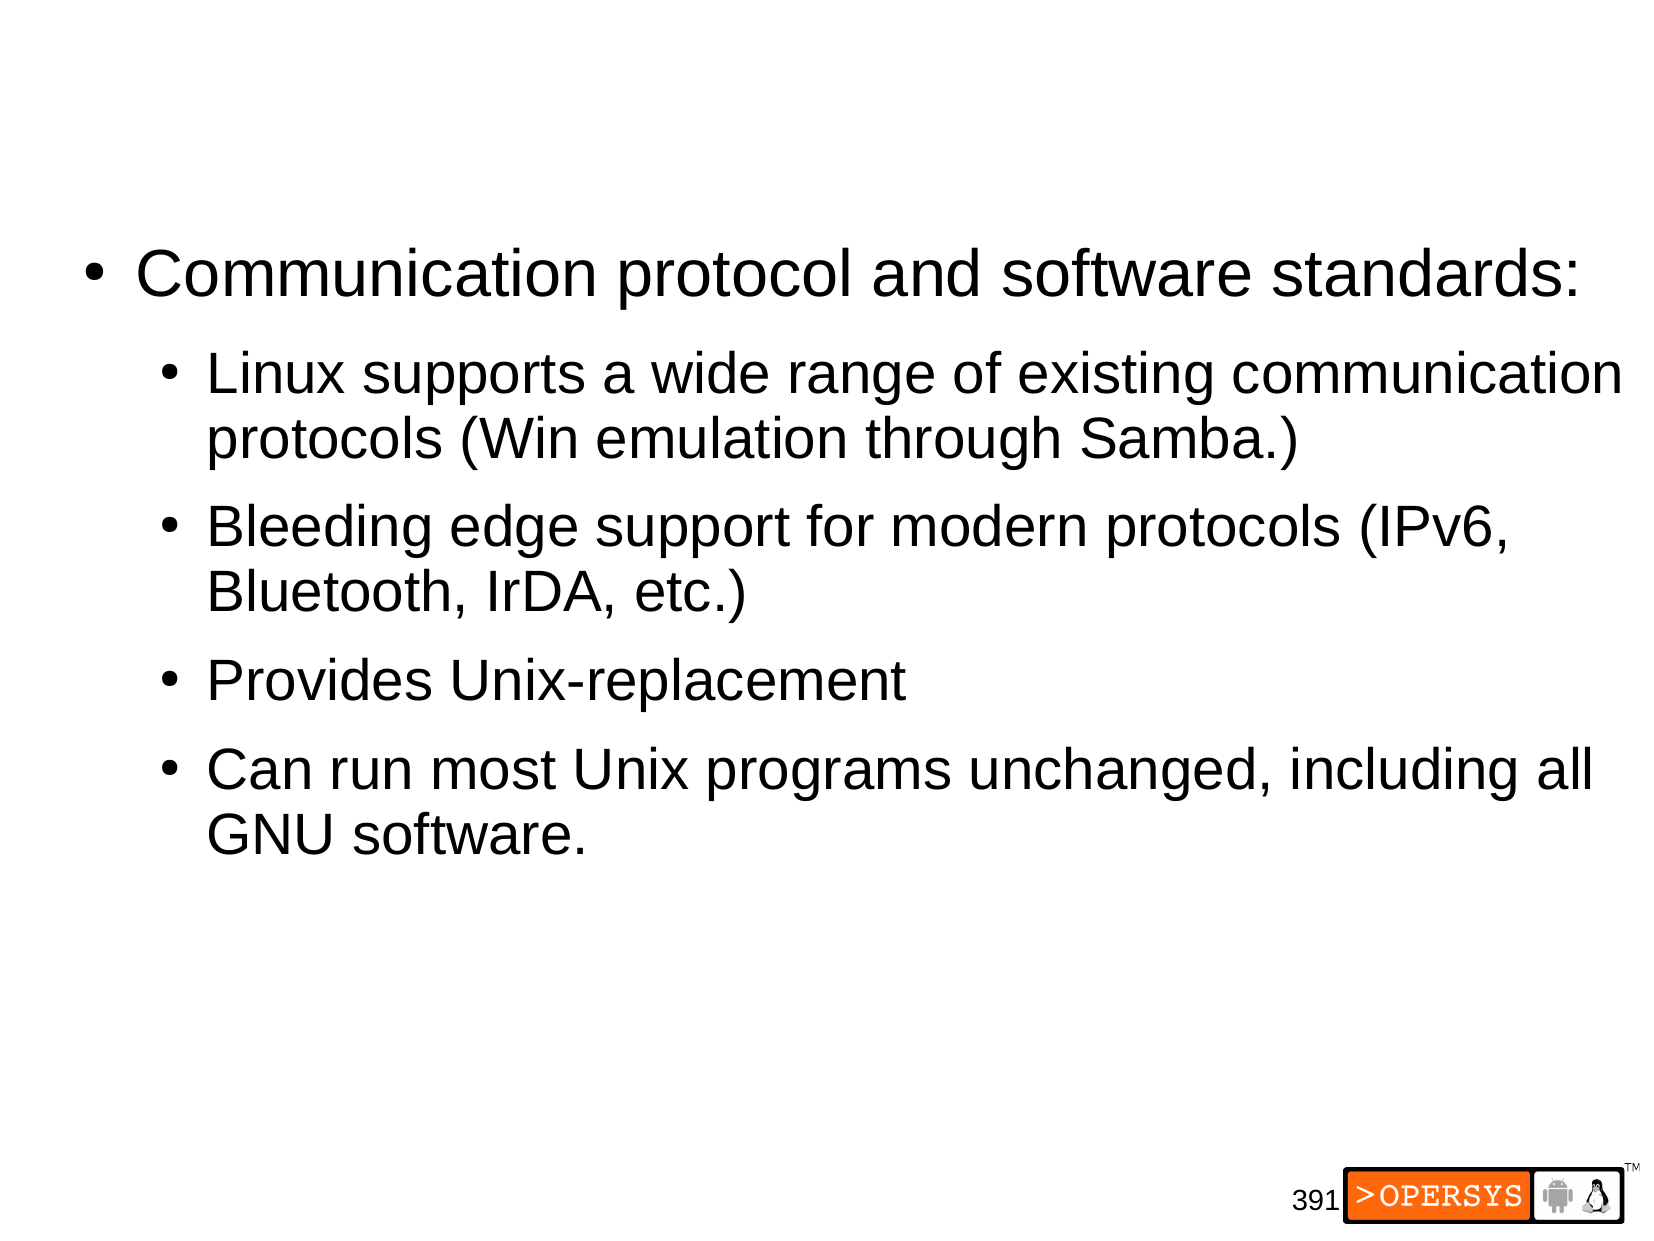

# Communication protocol and software standards:
Linux supports a wide range of existing communication protocols (Win emulation through Samba.)
Bleeding edge support for modern protocols (IPv6, Bluetooth, IrDA, etc.)
Provides Unix-replacement
Can run most Unix programs unchanged, including all GNU software.